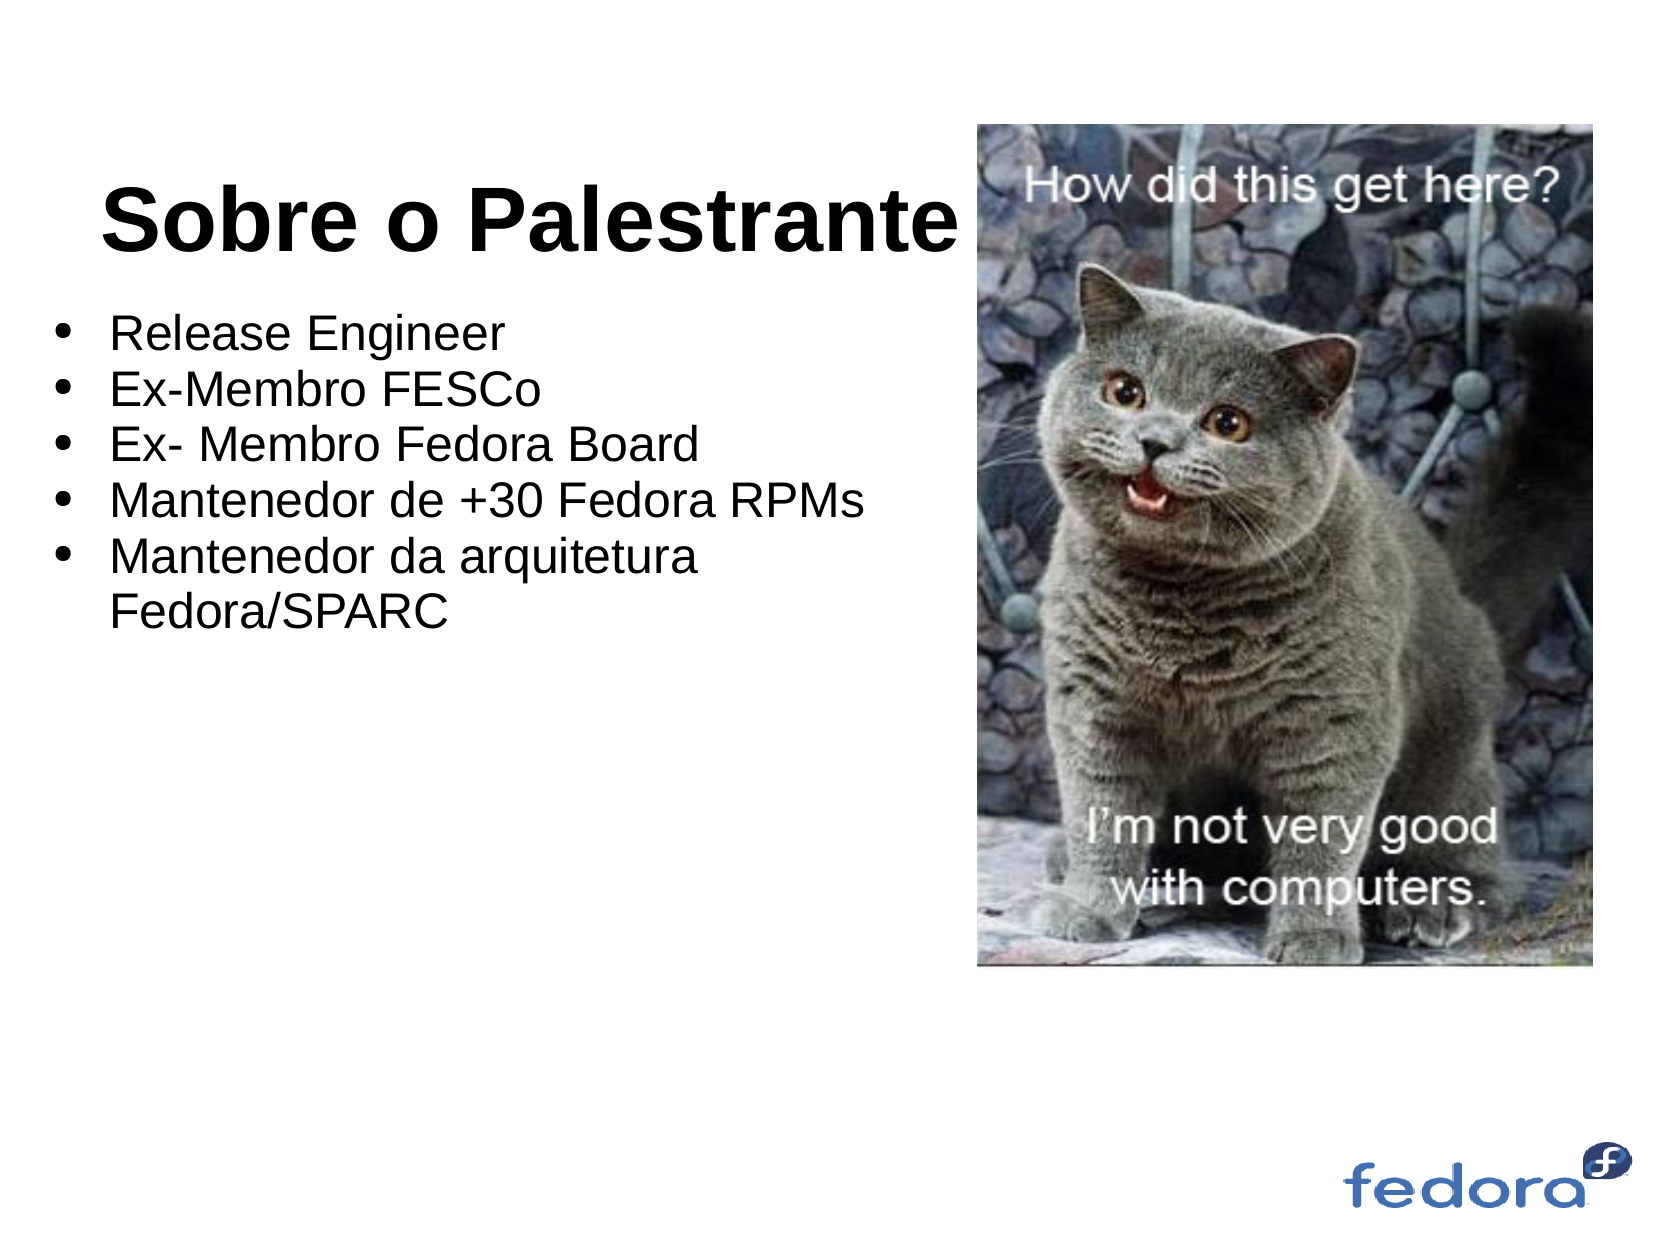

# Sobre o Palestrante
Release Engineer
Ex-Membro FESCo
Ex- Membro Fedora Board
Mantenedor de +30 Fedora RPMs
Mantenedor da arquitetura Fedora/SPARC